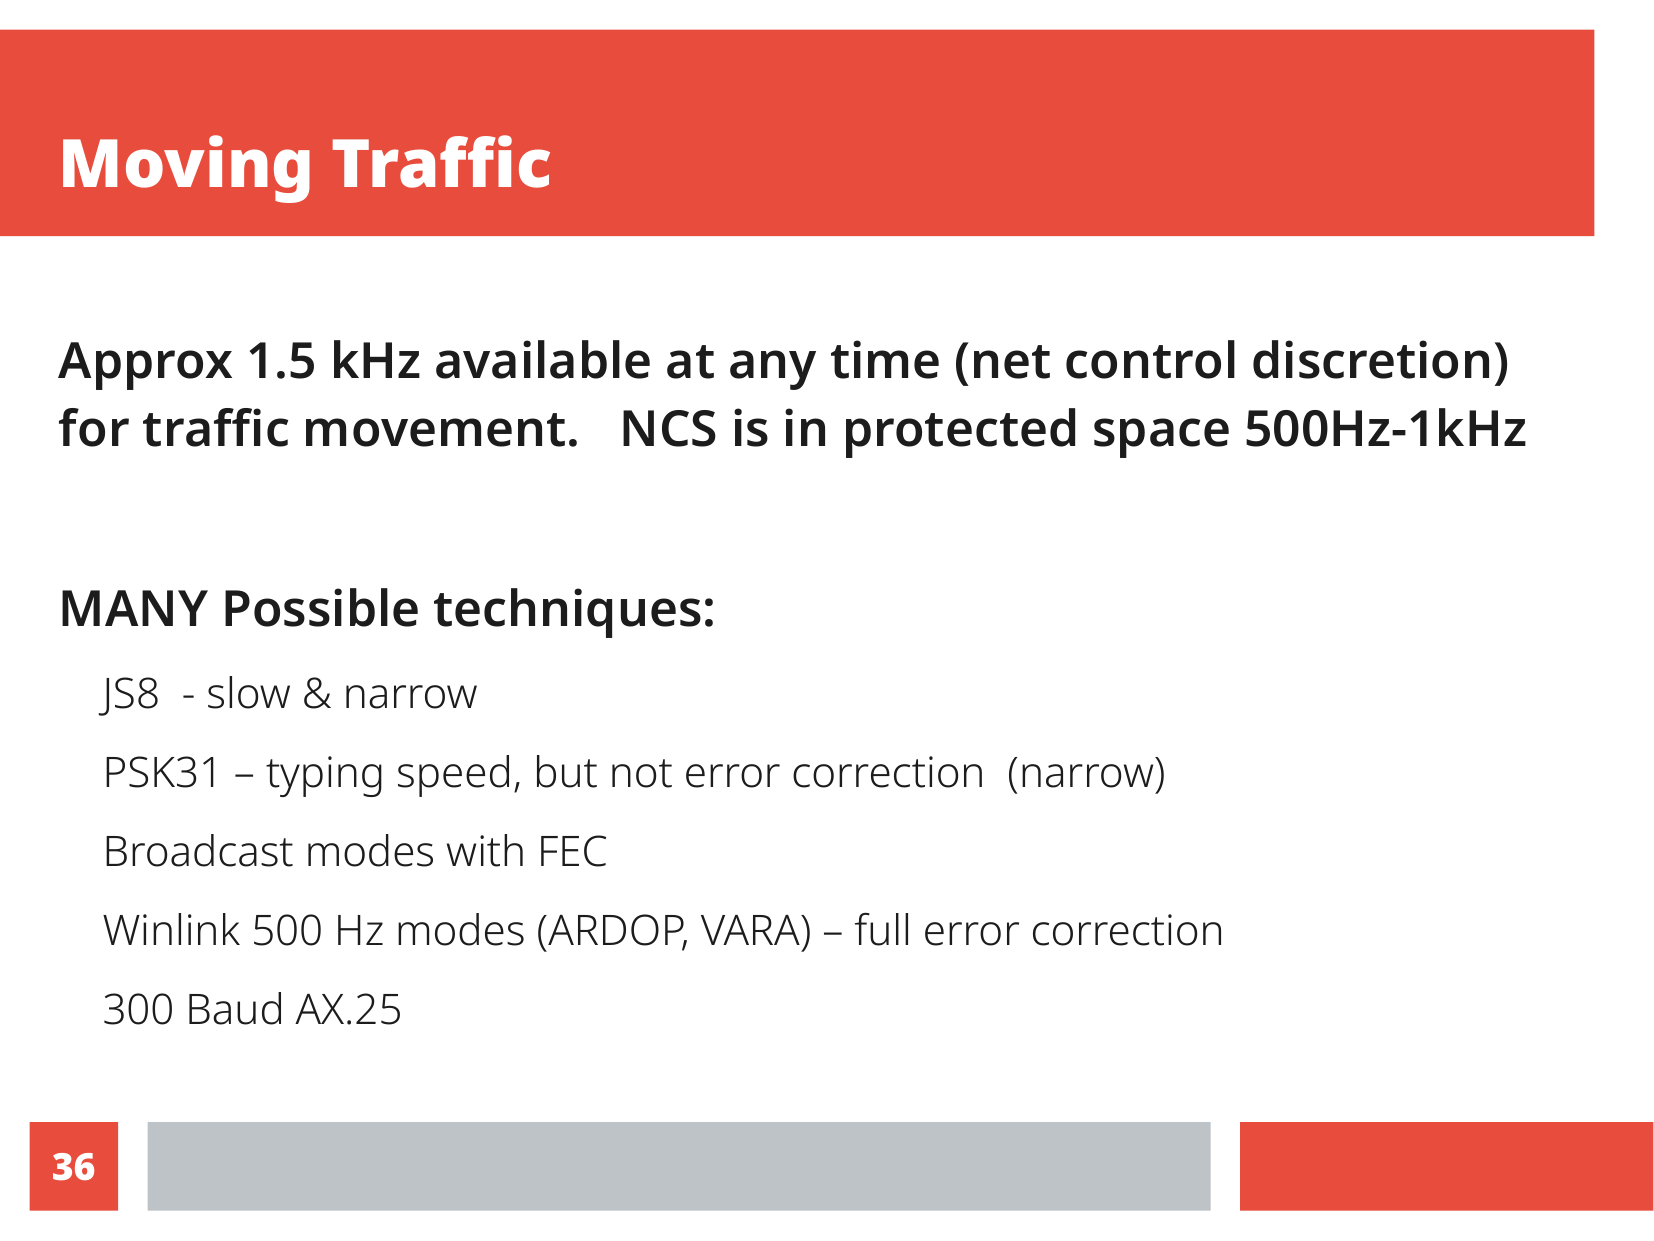

# Moving Traffic
Approx 1.5 kHz available at any time (net control discretion) for traffic movement. NCS is in protected space 500Hz-1kHz
MANY Possible techniques:
JS8 - slow & narrow
PSK31 – typing speed, but not error correction (narrow)
Broadcast modes with FEC
Winlink 500 Hz modes (ARDOP, VARA) – full error correction
300 Baud AX.25
36